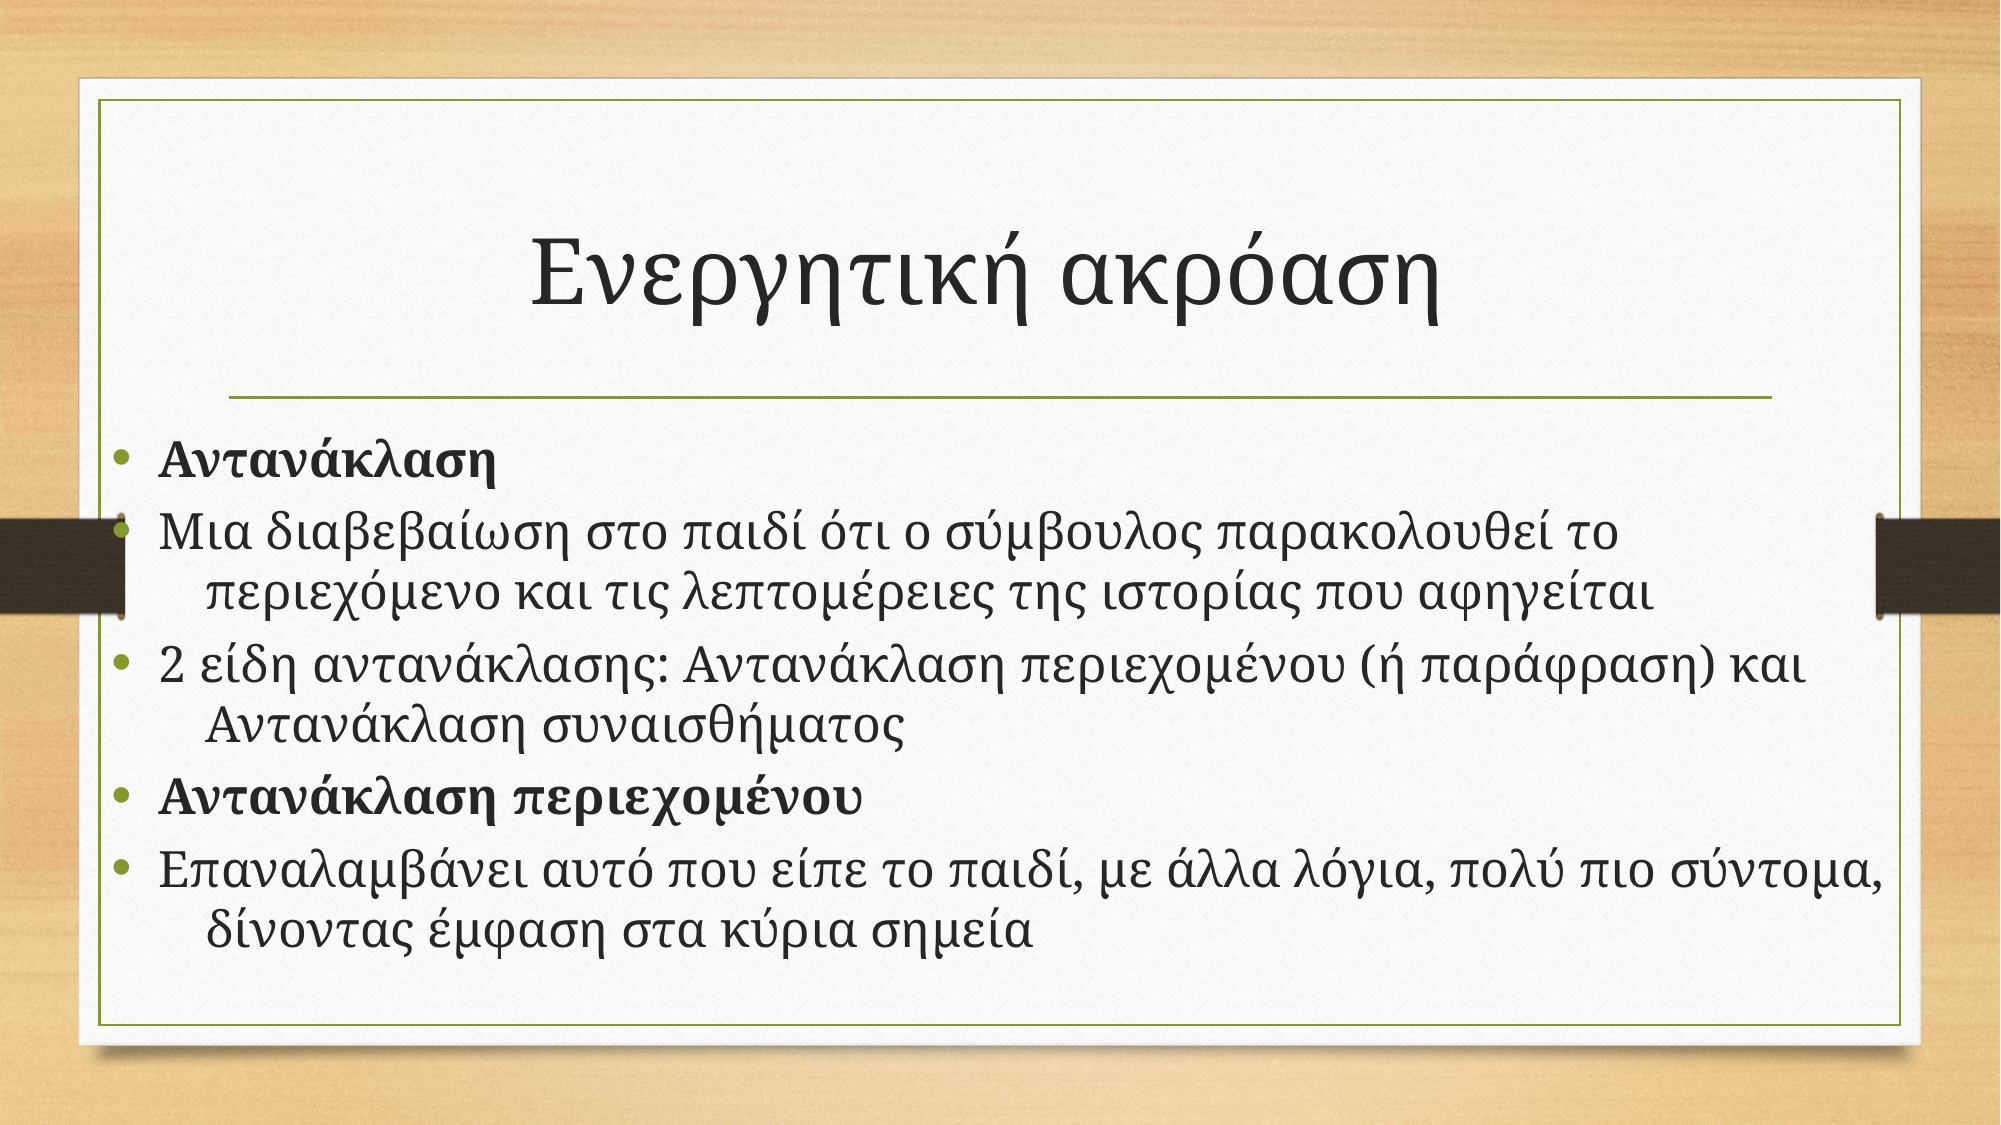

# Ενεργητική ακρόαση
Αντανάκλαση
Μια διαβεβαίωση στο παιδί ότι ο σύμβουλος παρακολουθεί το περιεχόμενο και τις λεπτομέρειες της ιστορίας που αφηγείται
2 είδη αντανάκλασης: Αντανάκλαση περιεχομένου (ή παράφραση) και Αντανάκλαση συναισθήματος
Αντανάκλαση περιεχομένου
Επαναλαμβάνει αυτό που είπε το παιδί, με άλλα λόγια, πολύ πιο σύντομα, δίνοντας έμφαση στα κύρια σημεία